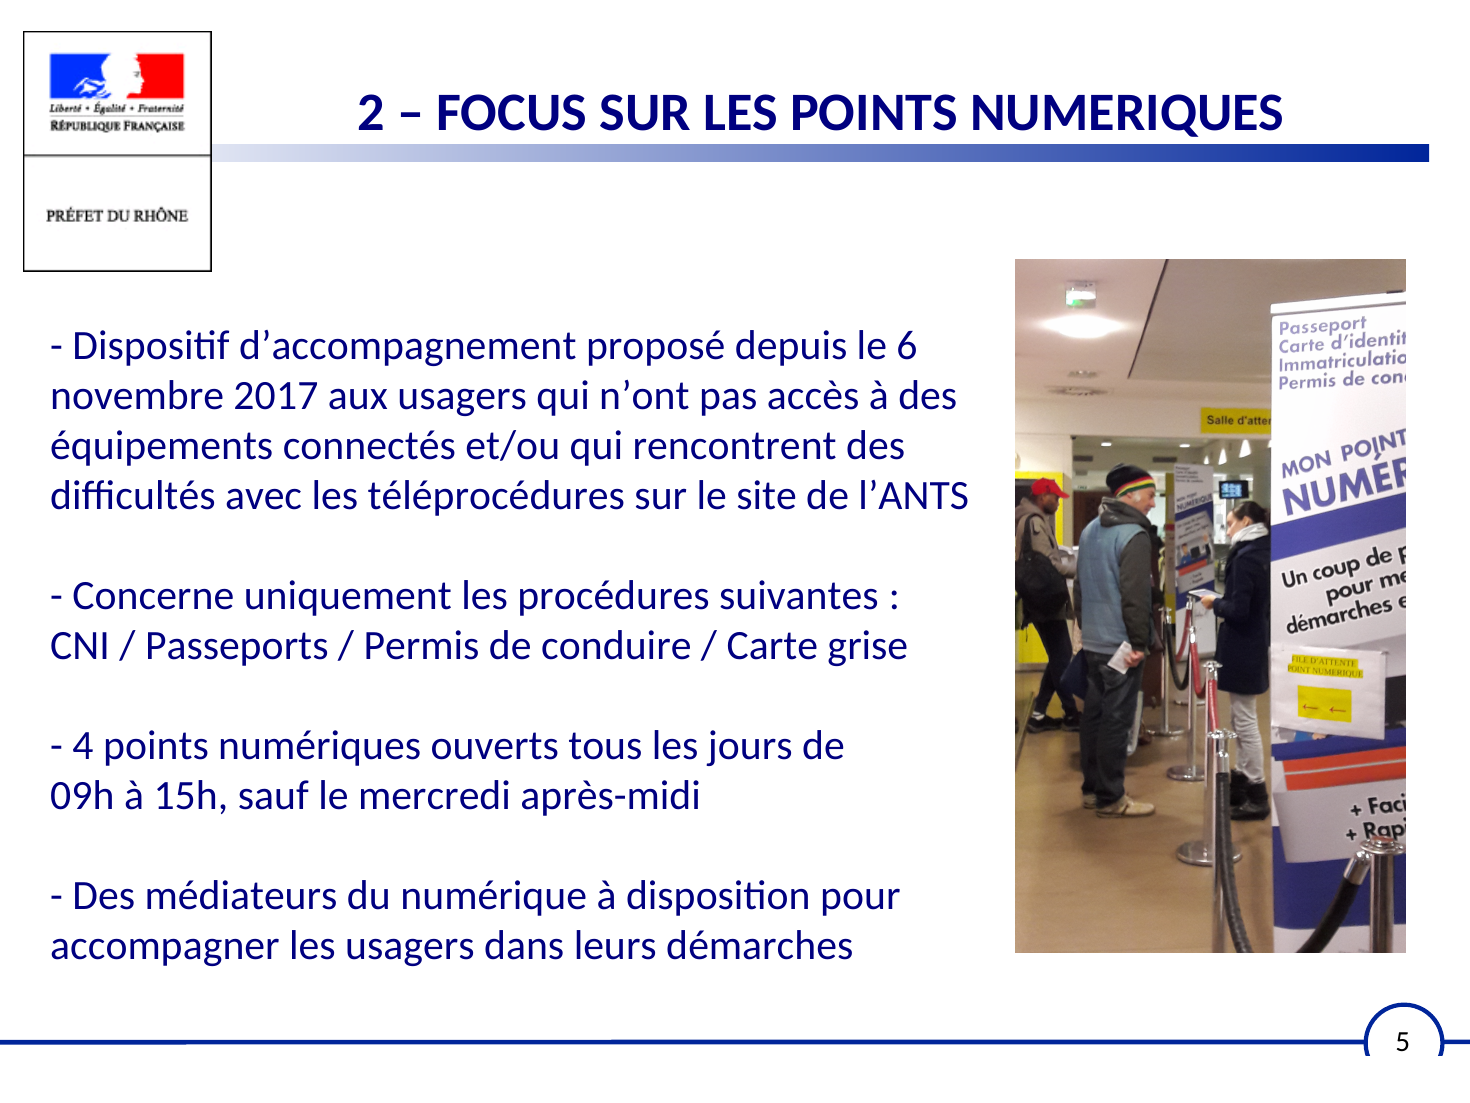

# 2 – FOCUS SUR LES POINTS NUMERIQUES
- Dispositif d’accompagnement proposé depuis le 6
novembre 2017 aux usagers qui n’ont pas accès à des
équipements connectés et/ou qui rencontrent des
difficultés avec les téléprocédures sur le site de l’ANTS
- Concerne uniquement les procédures suivantes :
CNI / Passeports / Permis de conduire / Carte grise
- 4 points numériques ouverts tous les jours de
09h à 15h, sauf le mercredi après-midi
- Des médiateurs du numérique à disposition pour accompagner les usagers dans leurs démarches